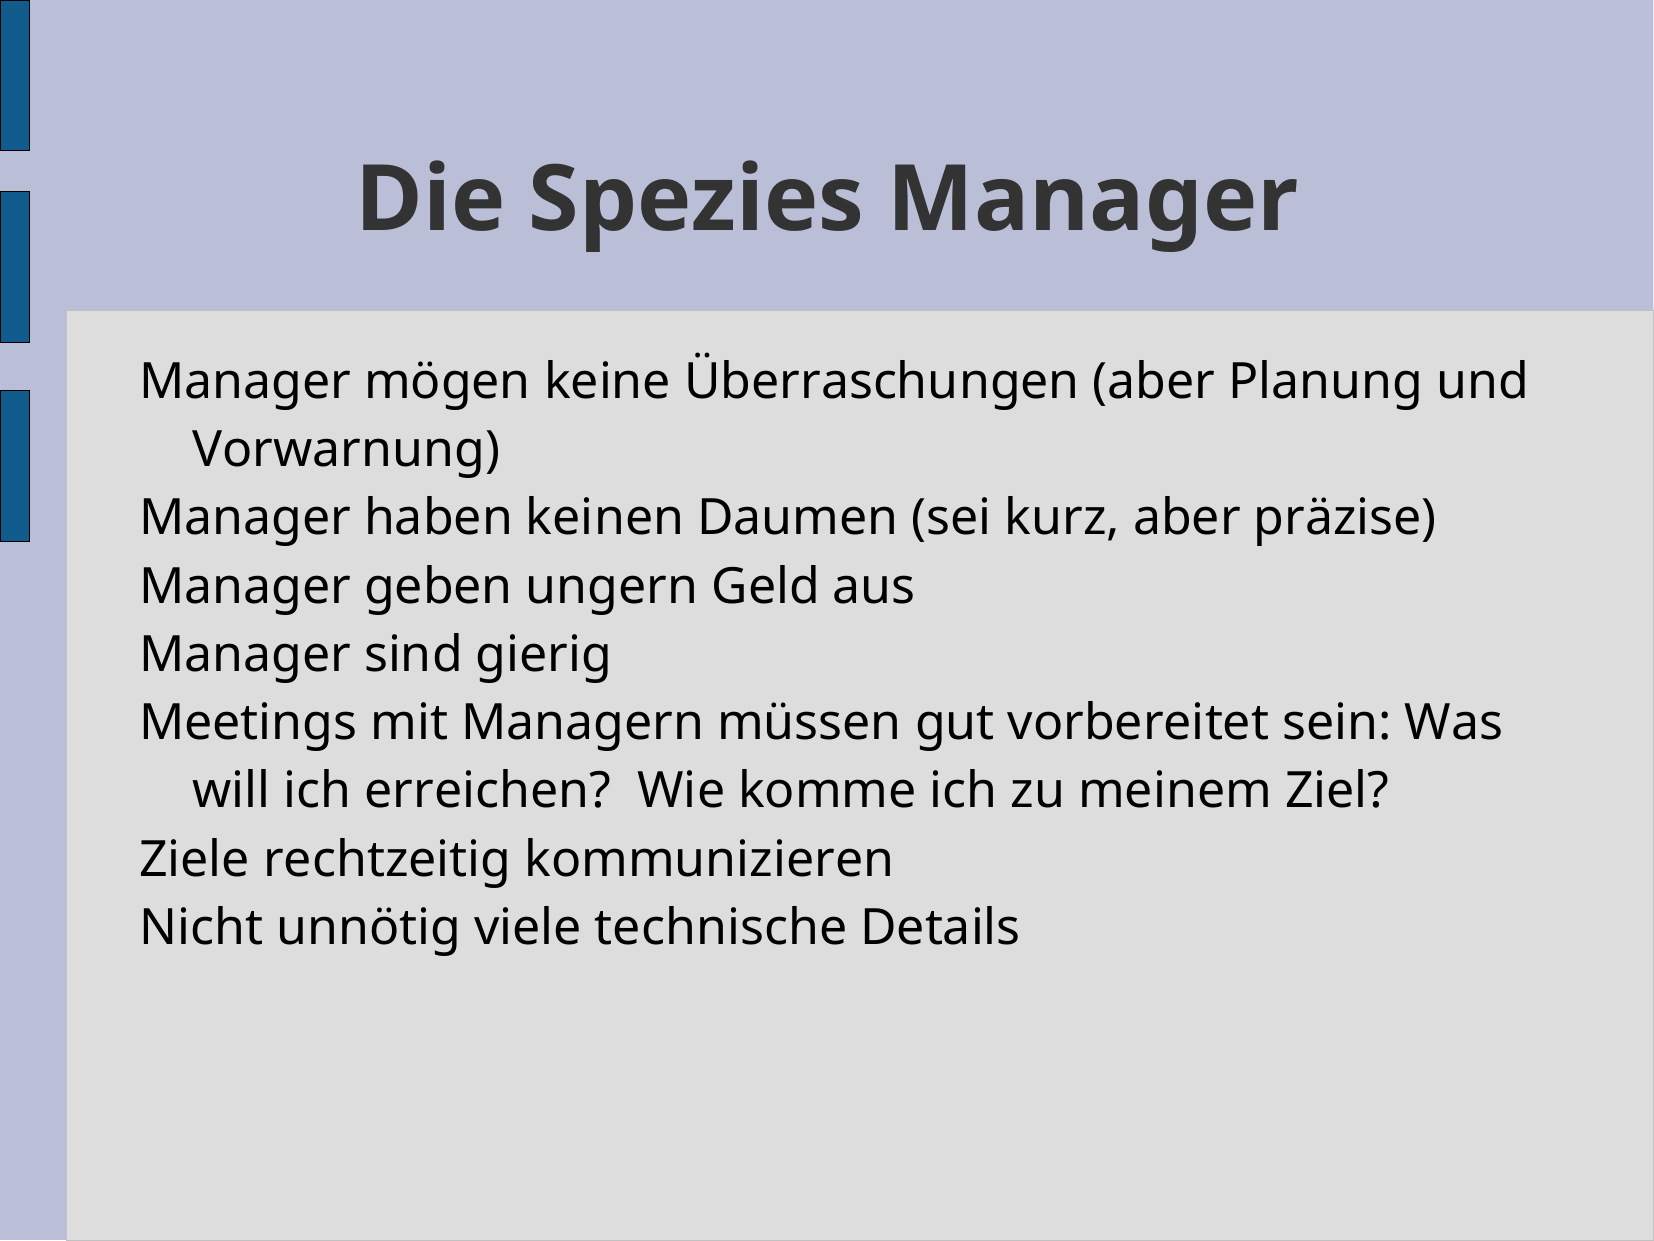

# Die Spezies Manager
Manager mögen keine Überraschungen (aber Planung und Vorwarnung)
Manager haben keinen Daumen (sei kurz, aber präzise)
Manager geben ungern Geld aus
Manager sind gierig
Meetings mit Managern müssen gut vorbereitet sein: Was will ich erreichen? Wie komme ich zu meinem Ziel?
Ziele rechtzeitig kommunizieren
Nicht unnötig viele technische Details